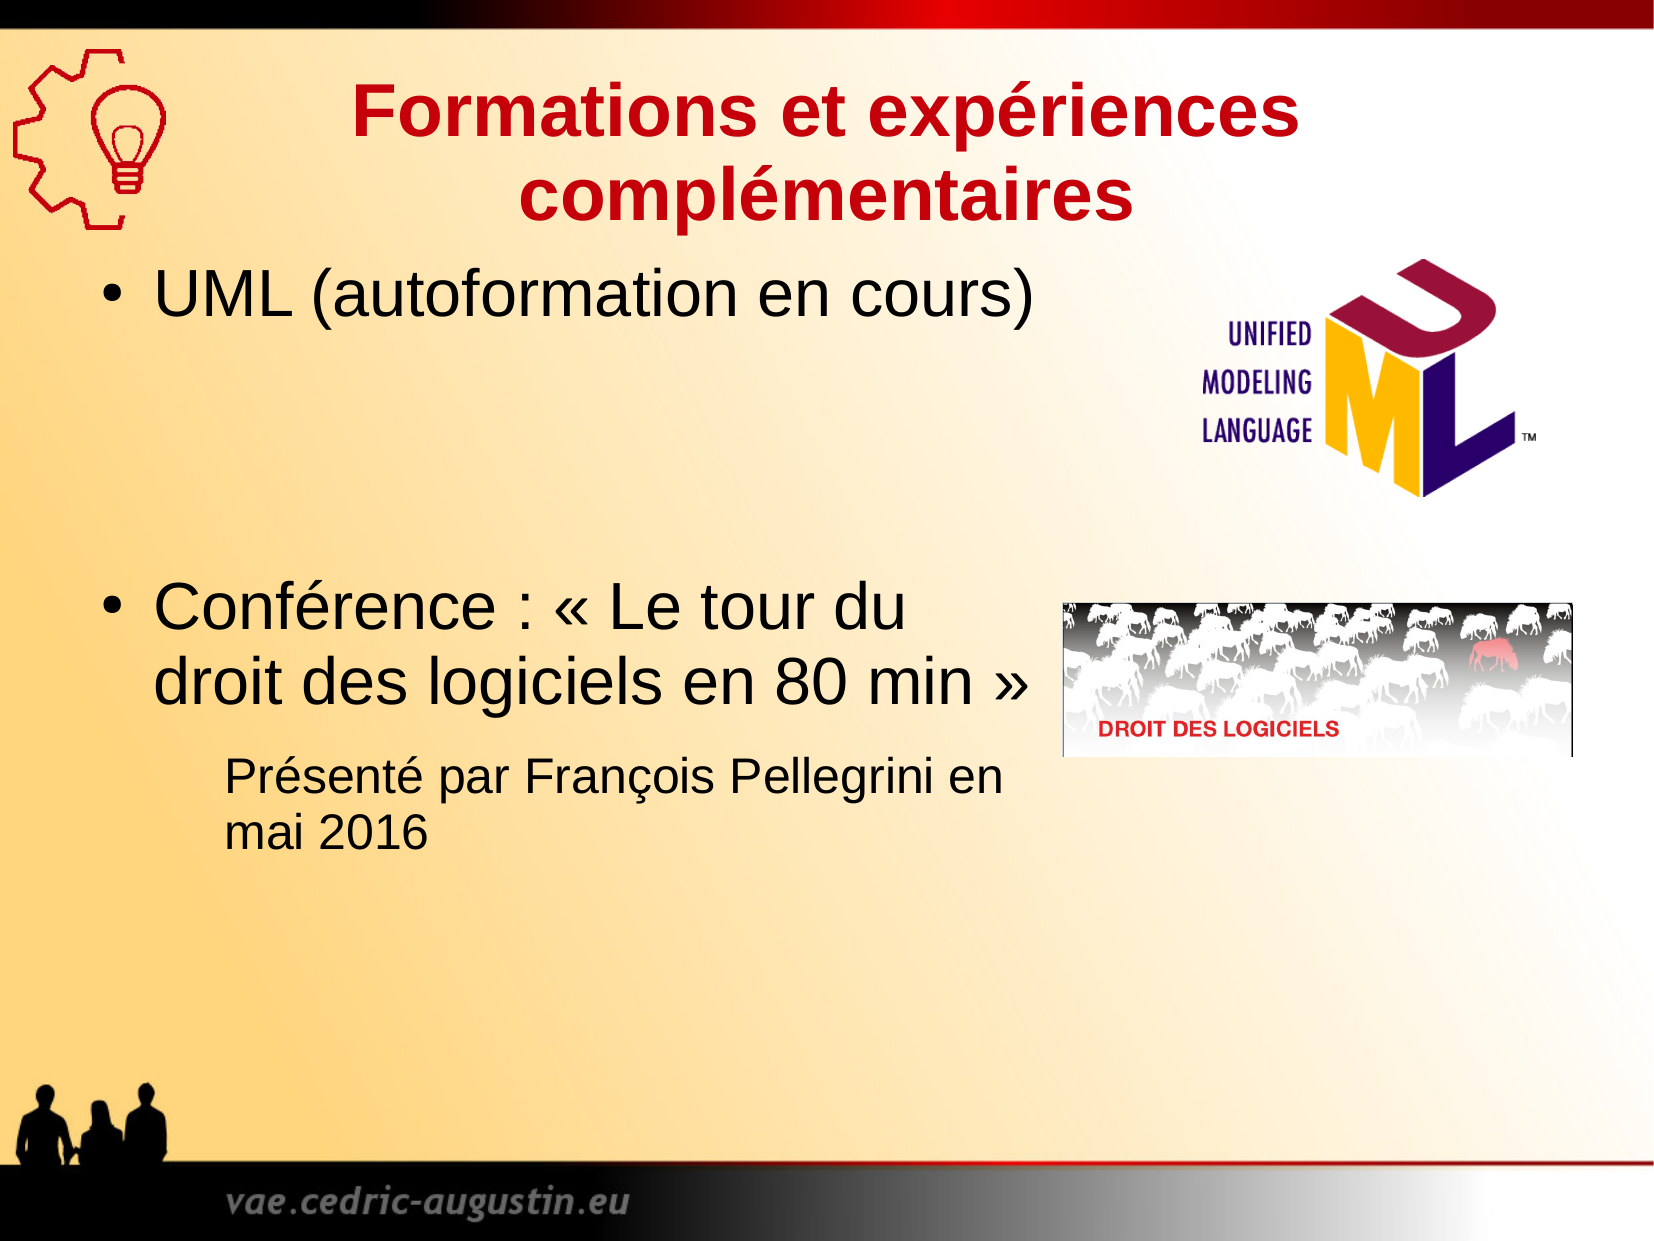

# Formations et expériences complémentaires
UML (autoformation en cours)
Conférence : « Le tour du droit des logiciels en 80 min »
Présenté par François Pellegrini en mai 2016